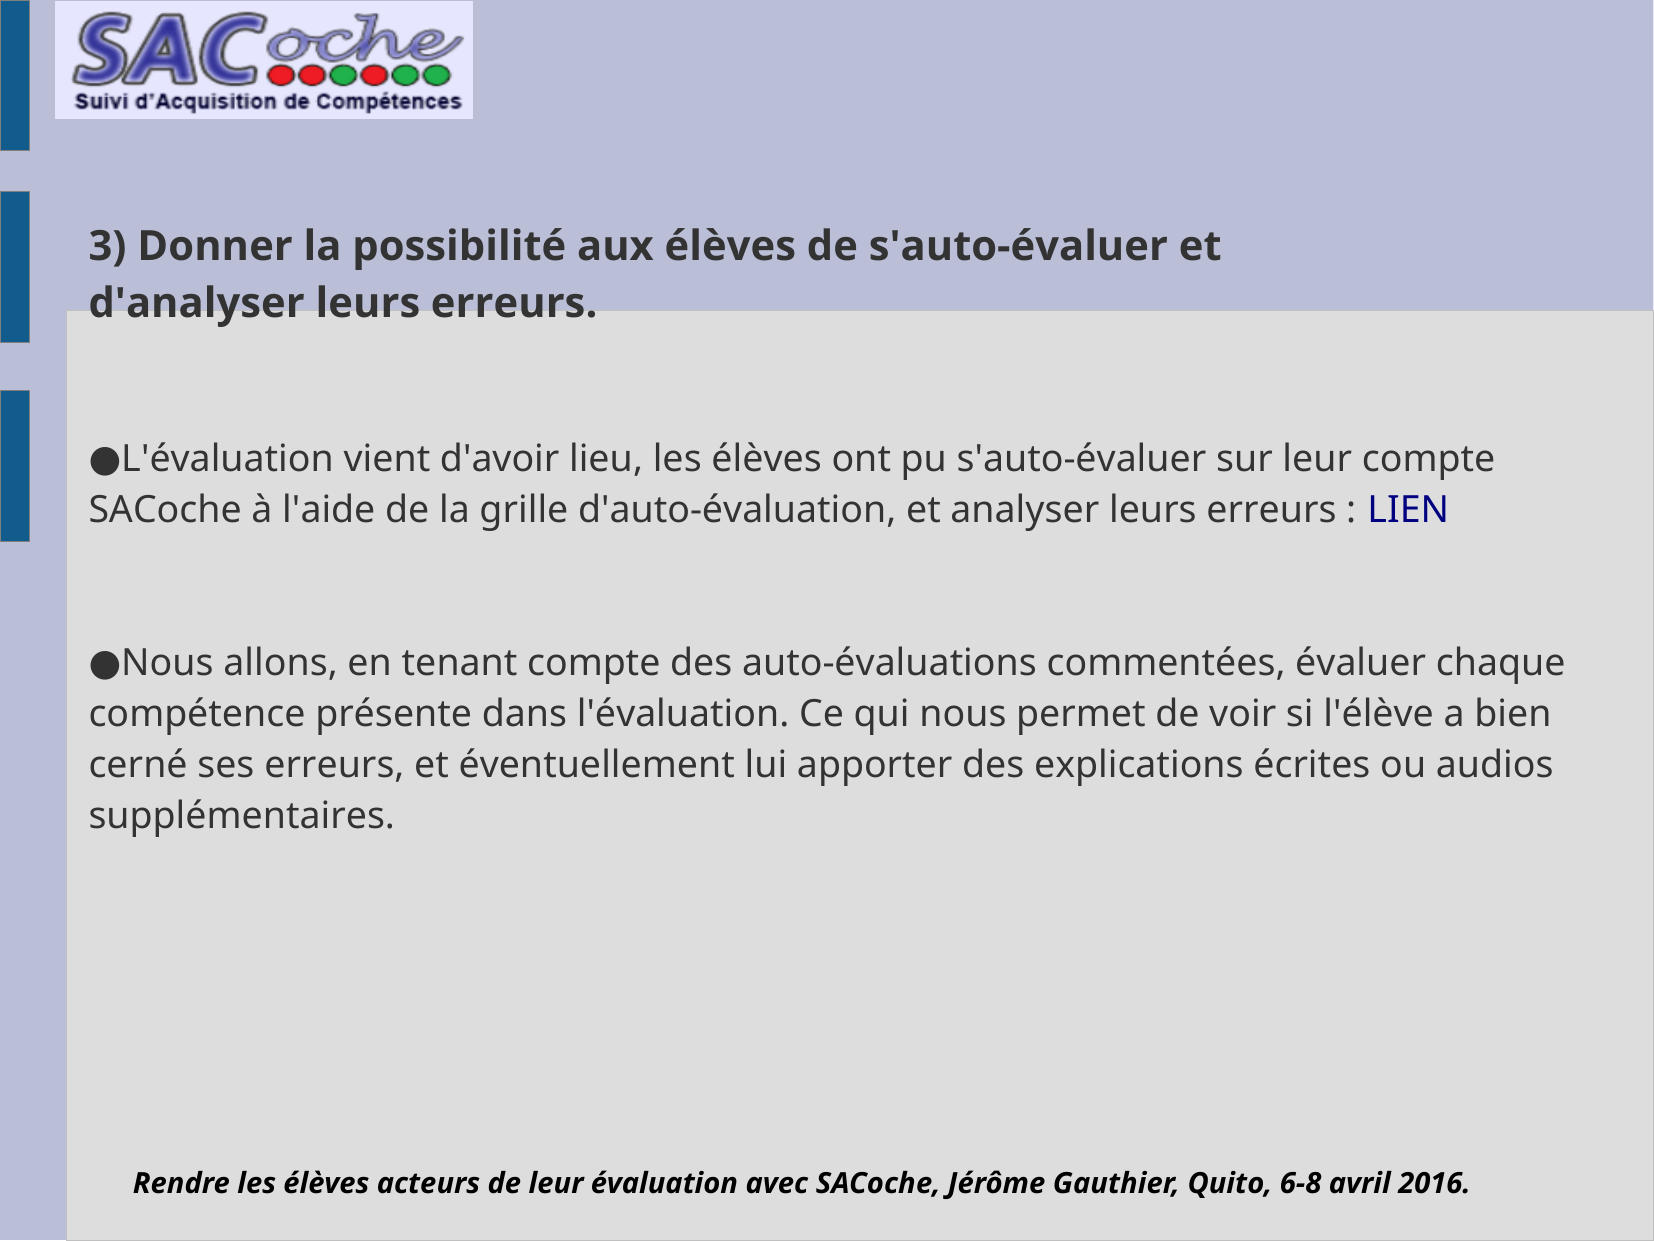

# 3) Donner la possibilité aux élèves de s'auto-évaluer et d'analyser leurs erreurs. ●L'évaluation vient d'avoir lieu, les élèves ont pu s'auto-évaluer sur leur compte SACoche à l'aide de la grille d'auto-évaluation, et analyser leurs erreurs : LIEN ●Nous allons, en tenant compte des auto-évaluations commentées, évaluer chaque compétence présente dans l'évaluation. Ce qui nous permet de voir si l'élève a bien cerné ses erreurs, et éventuellement lui apporter des explications écrites ou audios supplémentaires.
Rendre les élèves acteurs de leur évaluation avec SACoche, Jérôme Gauthier, Quito, 6-8 avril 2016.